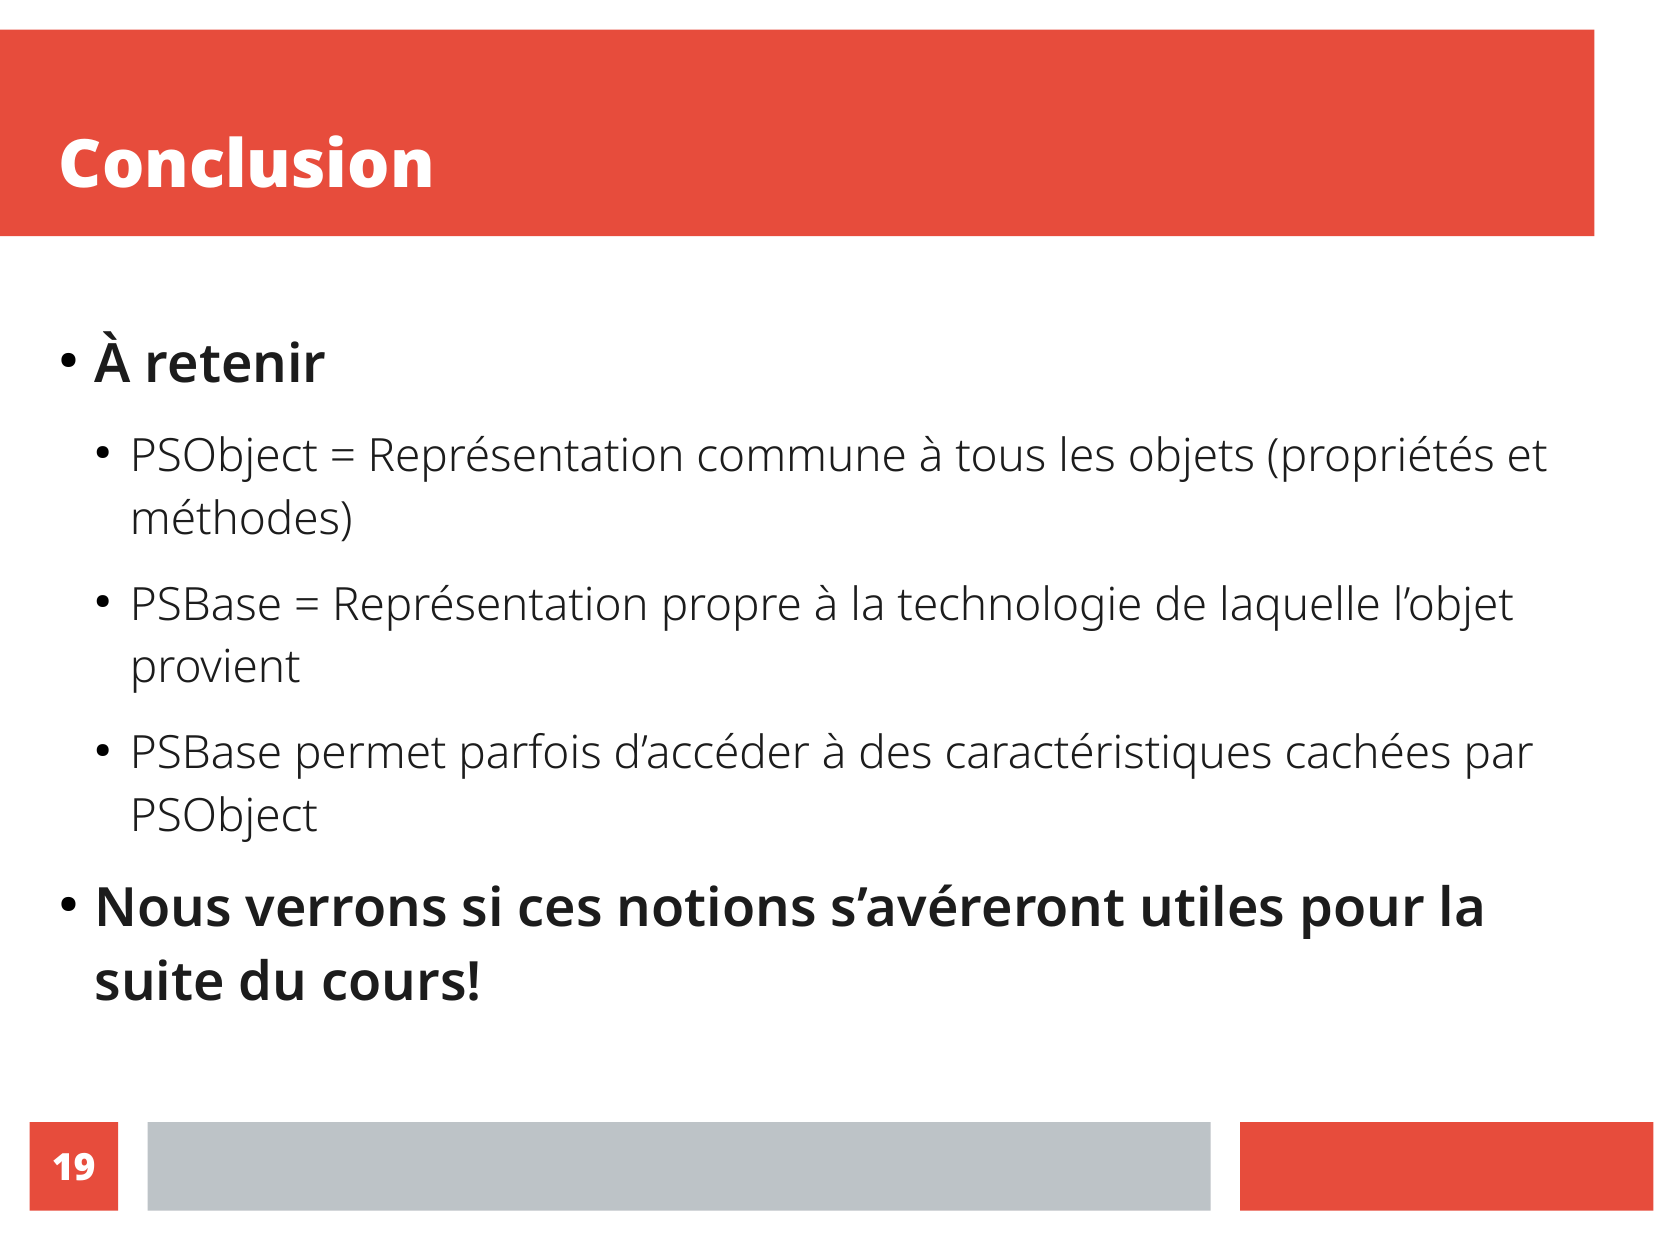

# Conclusion
À retenir
PSObject = Représentation commune à tous les objets (propriétés et méthodes)
PSBase = Représentation propre à la technologie de laquelle l’objet provient
PSBase permet parfois d’accéder à des caractéristiques cachées par PSObject
Nous verrons si ces notions s’avéreront utiles pour la suite du cours!
19